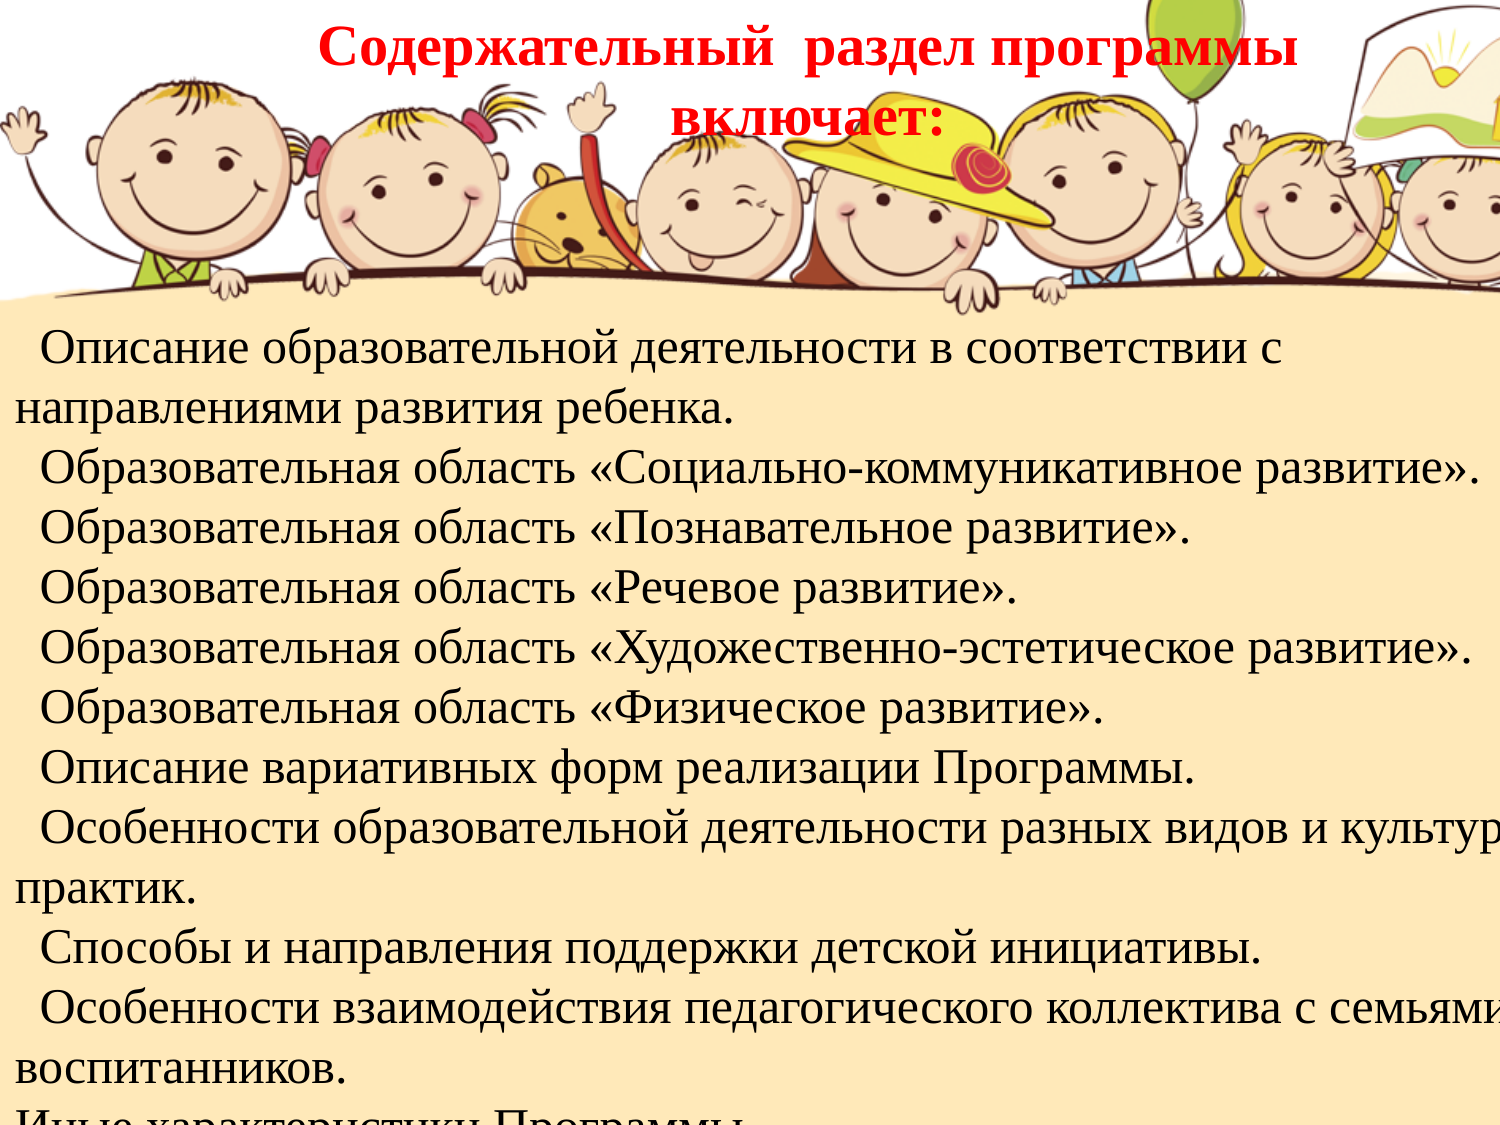

Содержательный раздел программы включает:
 Описание образовательной деятельности в соответствии с направлениями развития ребенка.
  Образовательная область «Социально-коммуникативное развитие».
 Образовательная область «Познавательное развитие».
  Образовательная область «Речевое развитие».
 Образовательная область «Художественно-эстетическое развитие».
  Образовательная область «Физическое развитие».
  Описание вариативных форм реализации Программы.
 Особенности образовательной деятельности разных видов и культурных практик.
 Способы и направления поддержки детской инициативы.
 Особенности взаимодействия педагогического коллектива с семьями воспитанников.
Иные характеристики Программы.